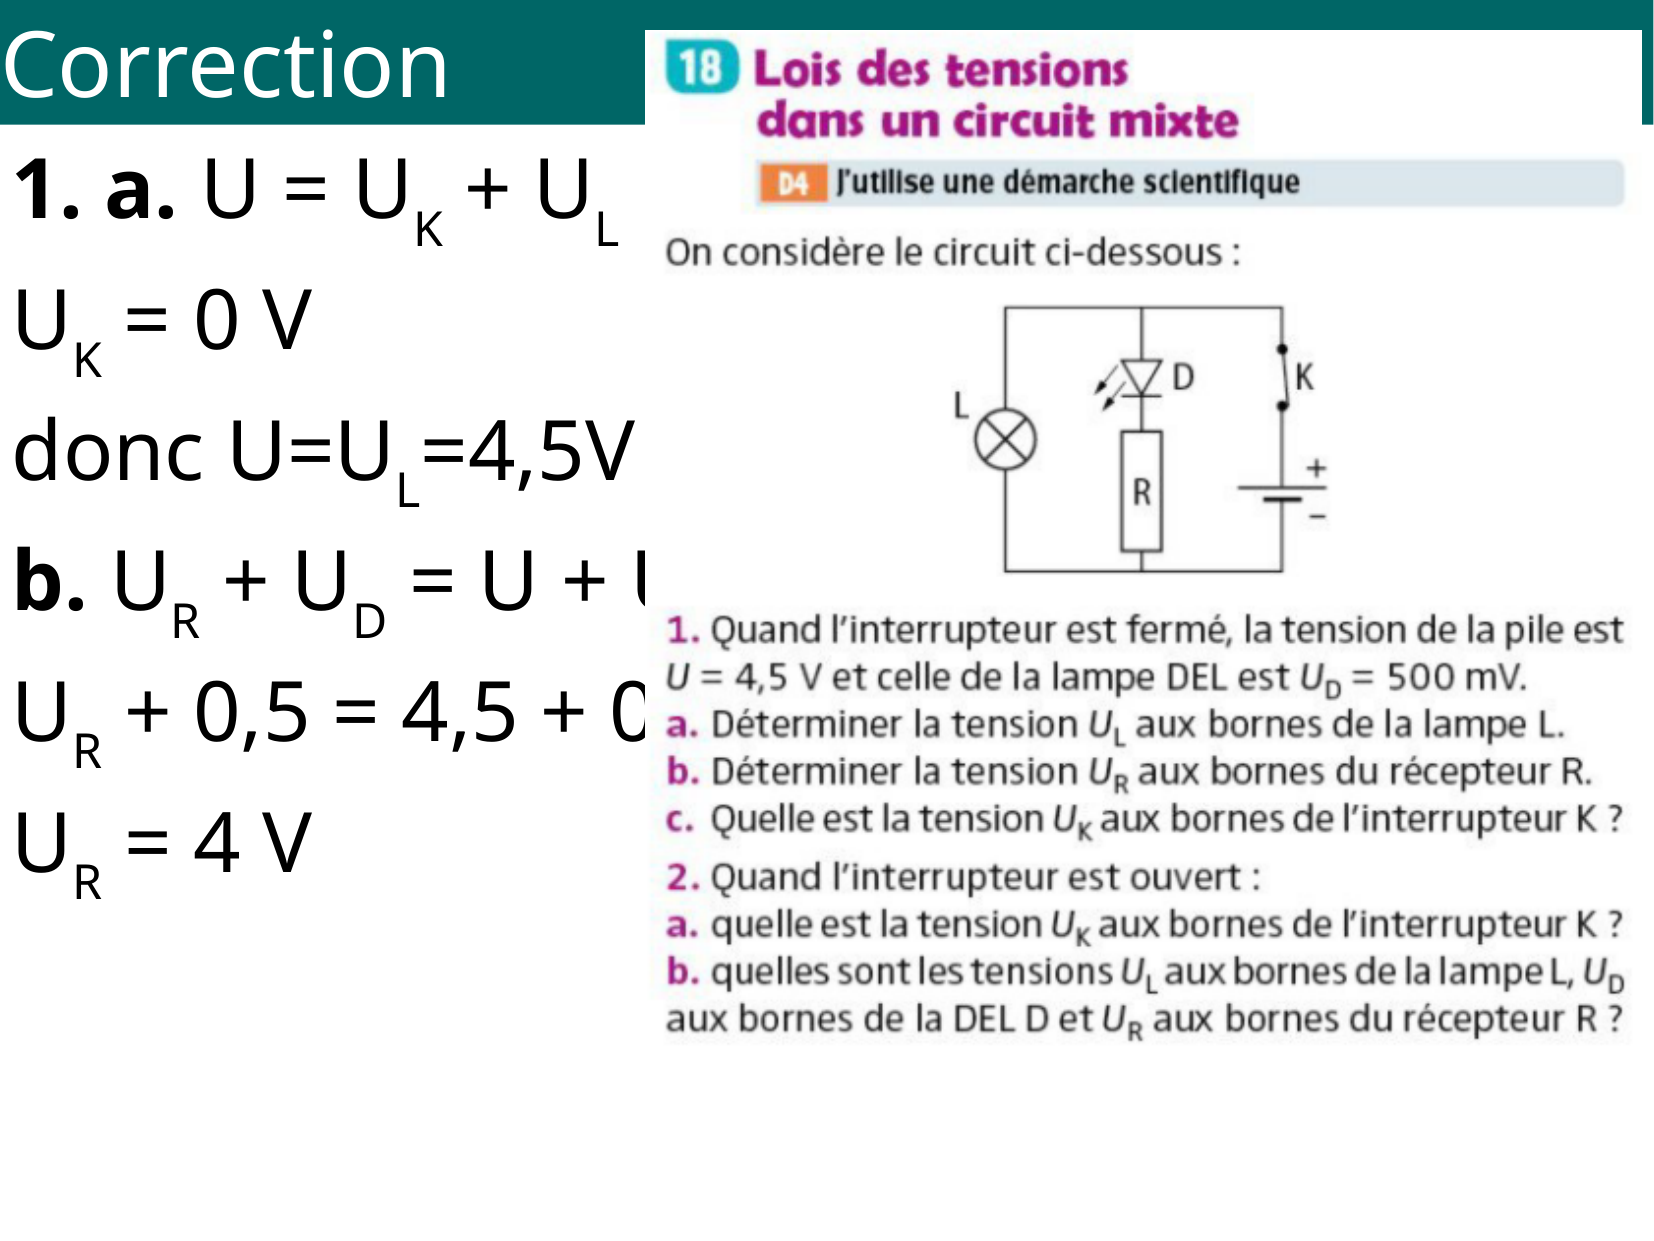

# Correction
1. a. U = UK + UL
UK = 0 V
donc U=UL=4,5V
b. UR + UD = U + UK
UR + 0,5 = 4,5 + 0
UR = 4 V